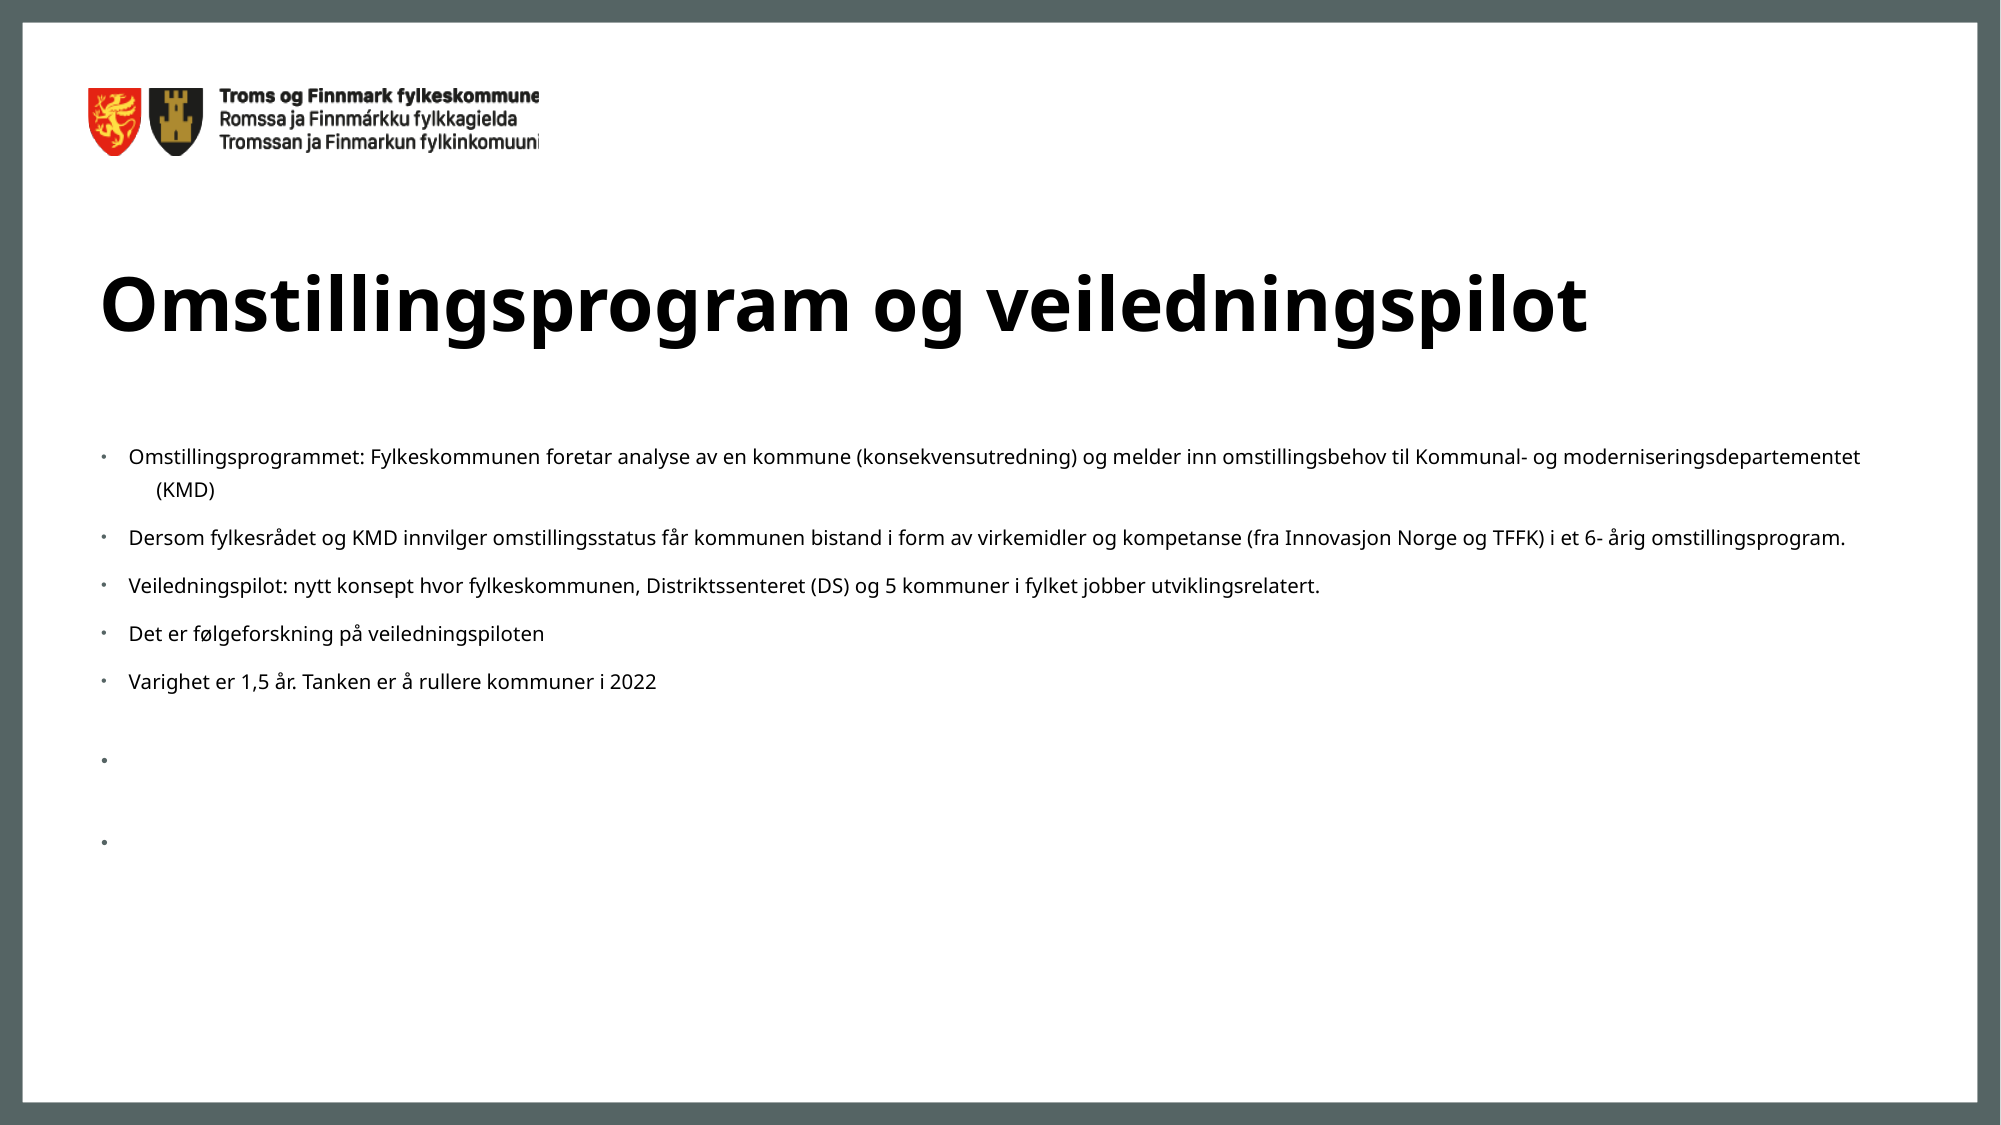

# Omstillingsprogram og veiledningspilot
Omstillingsprogrammet: Fylkeskommunen foretar analyse av en kommune (konsekvensutredning) og melder inn omstillingsbehov til Kommunal- og moderniseringsdepartementet (KMD)
Dersom fylkesrådet og KMD innvilger omstillingsstatus får kommunen bistand i form av virkemidler og kompetanse (fra Innovasjon Norge og TFFK) i et 6- årig omstillingsprogram.
Veiledningspilot: nytt konsept hvor fylkeskommunen, Distriktssenteret (DS) og 5 kommuner i fylket jobber utviklingsrelatert.
Det er følgeforskning på veiledningspiloten
Varighet er 1,5 år. Tanken er å rullere kommuner i 2022